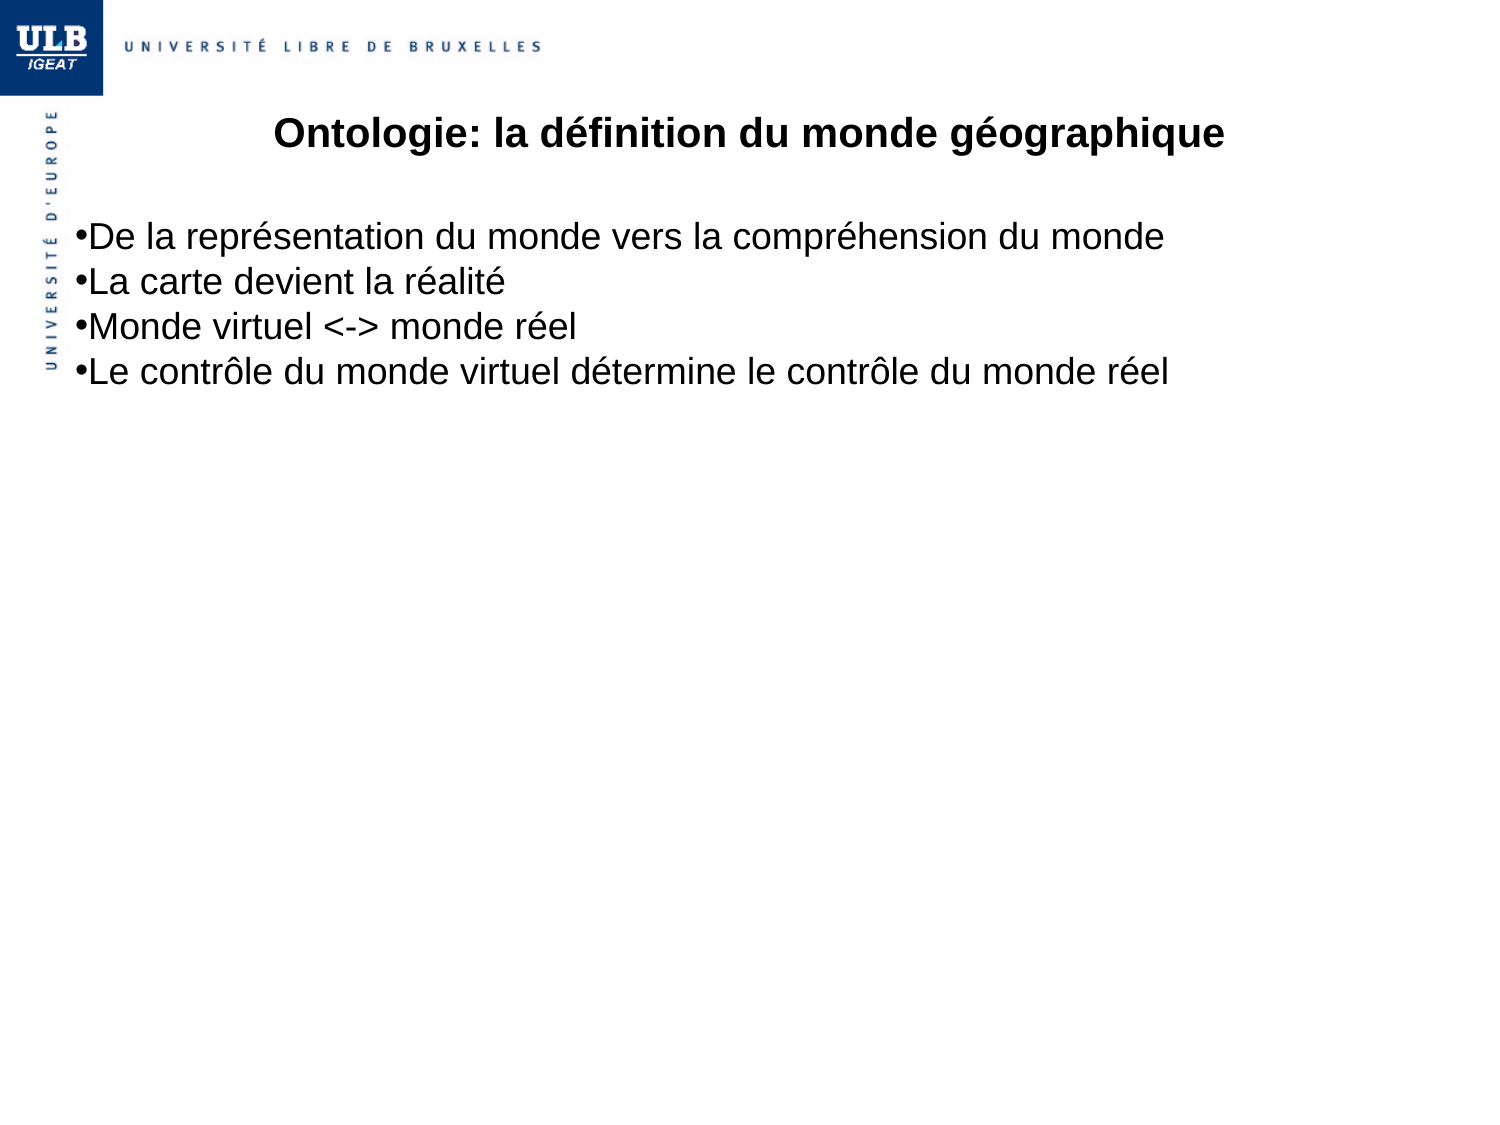

Ontologie: la définition du monde géographique
De la représentation du monde vers la compréhension du monde
La carte devient la réalité
Monde virtuel <-> monde réel
Le contrôle du monde virtuel détermine le contrôle du monde réel